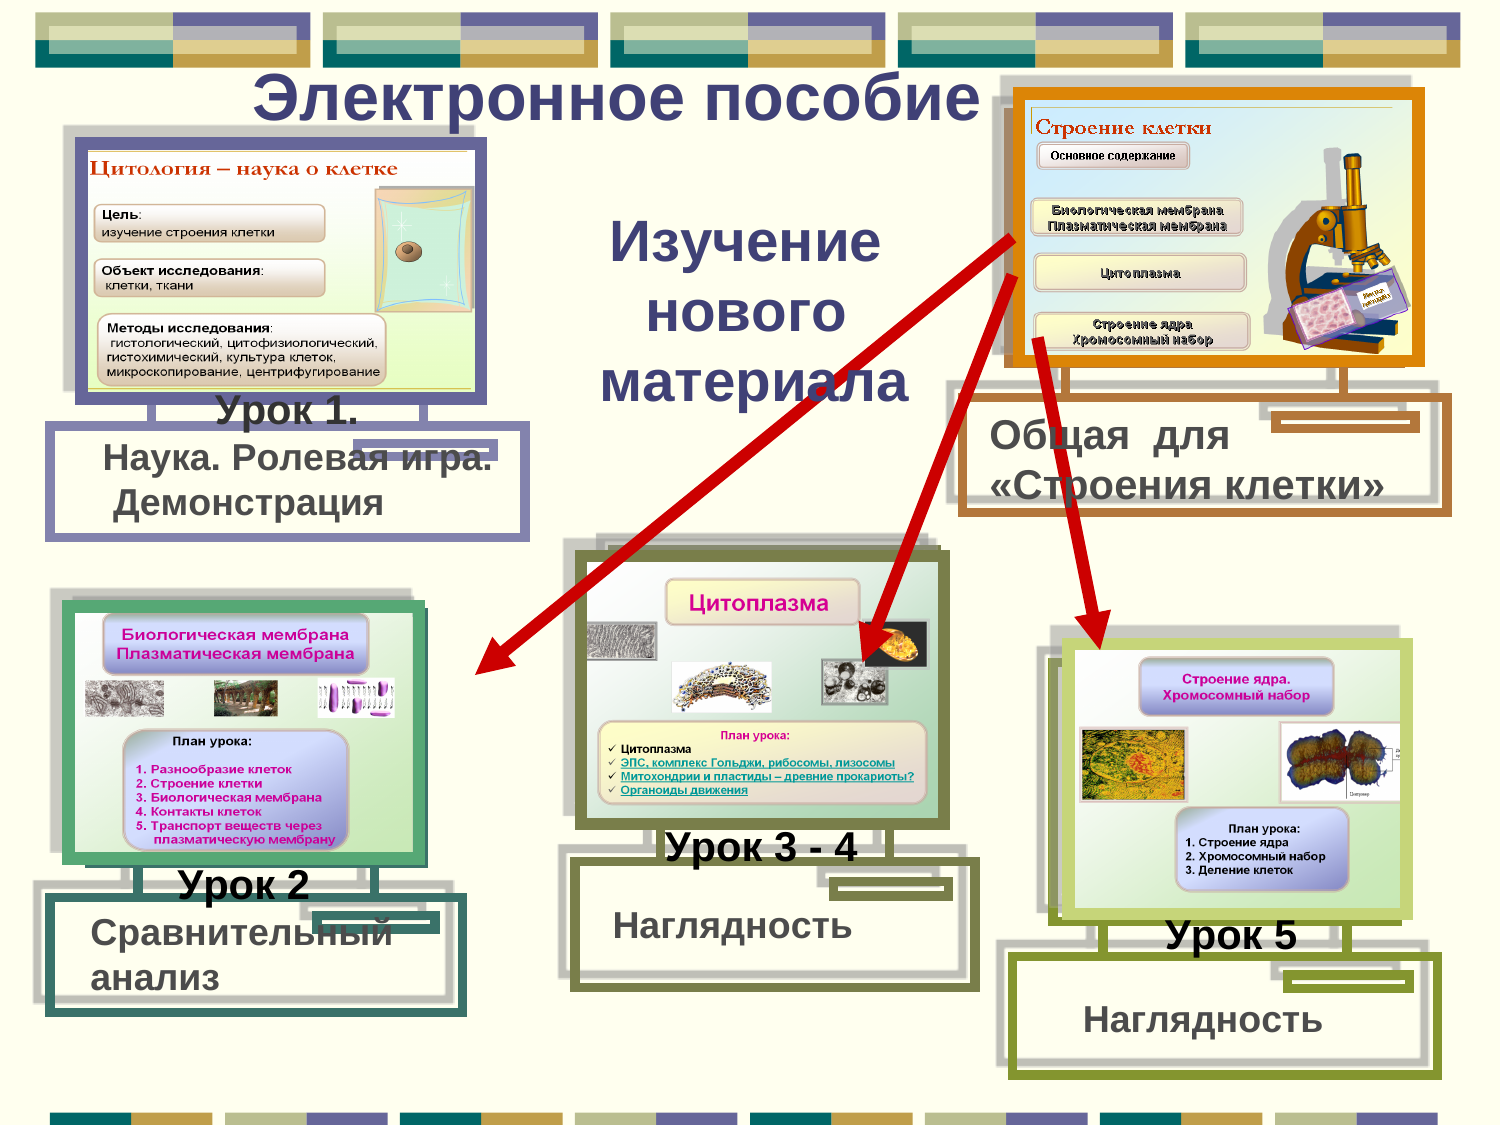

Электронное пособие
Изучение
нового
материала
Урок 1.
Общая для
«Строения клетки»
Наука. Ролевая игра.
 Демонстрация
Урок 3 - 4
Урок 2
Наглядность
Сравнительный
анализ
Урок 5
Наглядность